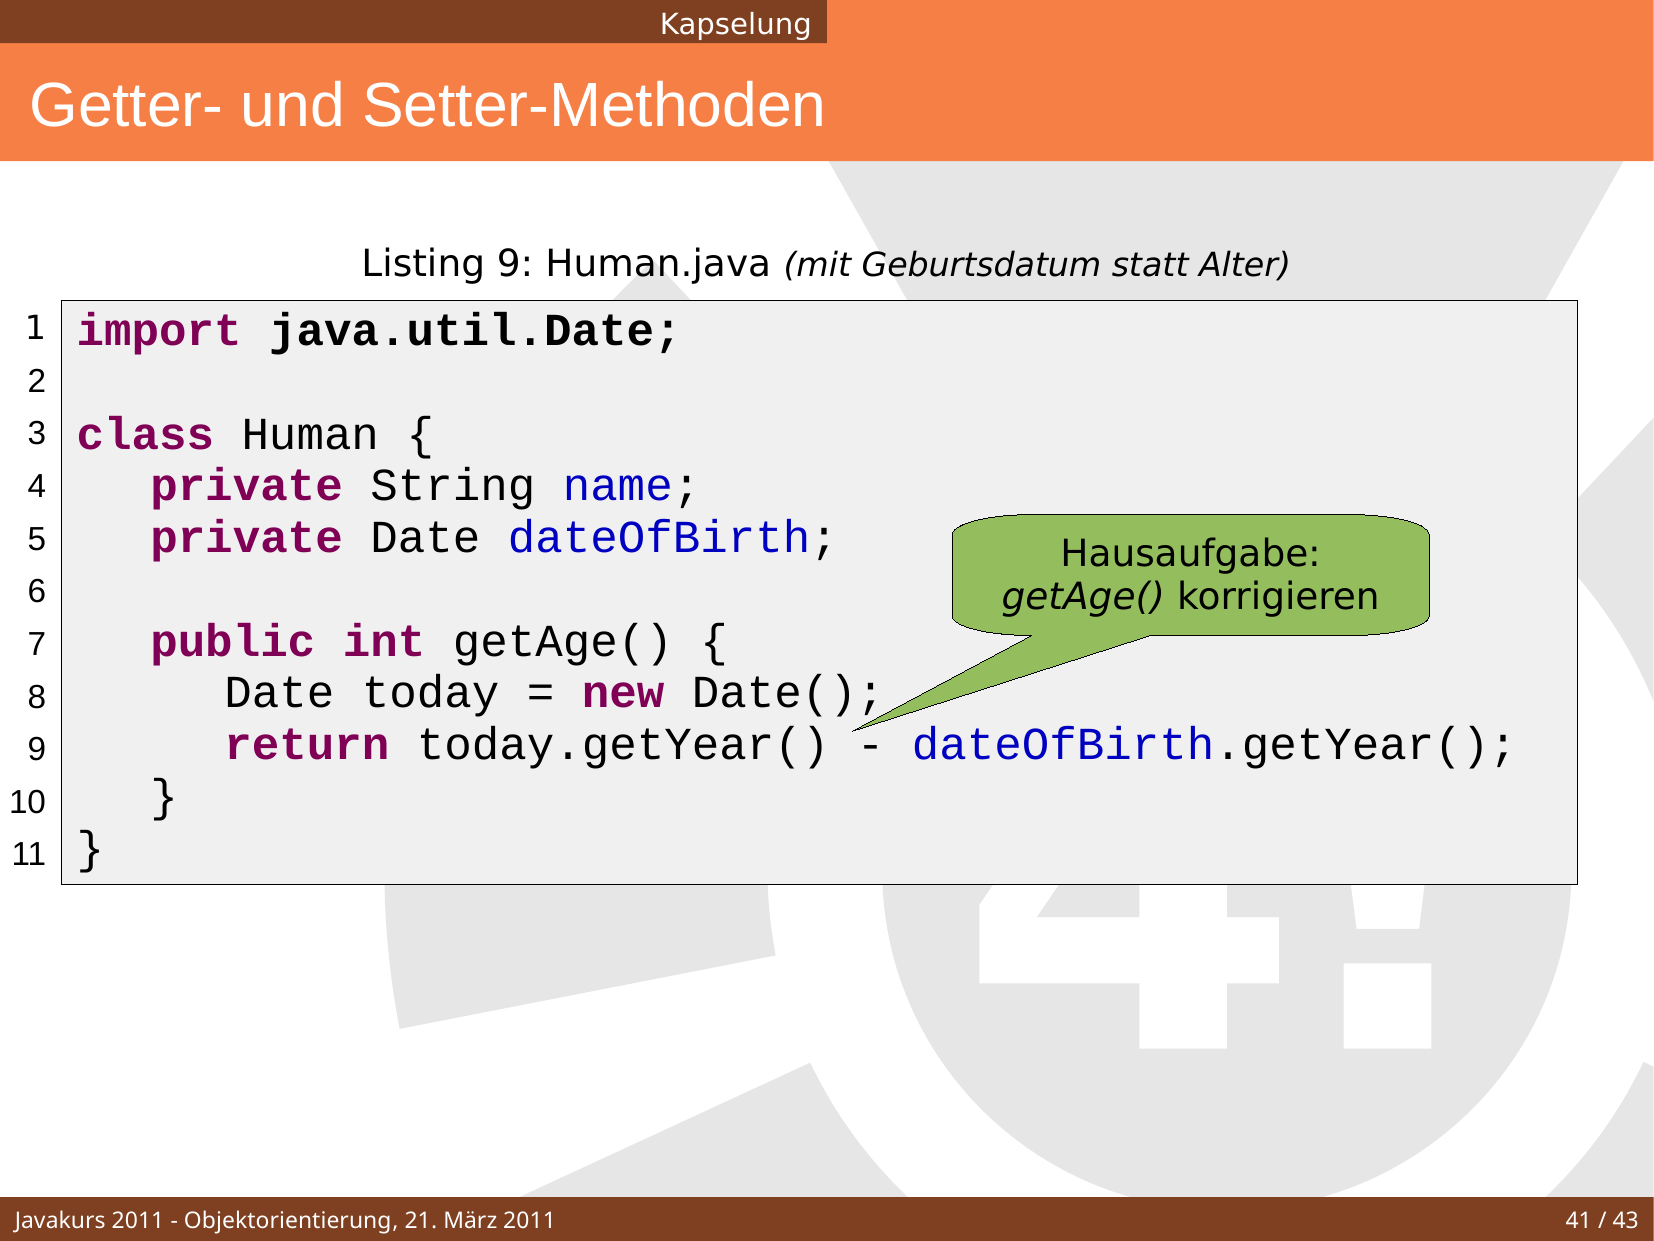

Kapselung
# Getter- und Setter-Methoden
Listing 9: Human.java (mit Geburtsdatum statt Alter)
import java.util.Date;
class Human {
	private String name;
	private Date dateOfBirth;
	public int getAge() {
		Date today = new Date();
		return today.getYear() - dateOfBirth.getYear();
	}
}
| 1 |
| --- |
| 2 |
| 3 |
| 4 |
| 5 |
| 6 |
| 7 |
| 8 |
| 9 |
| 10 |
| 11 |
| |
Hausaufgabe:
getAge() korrigieren